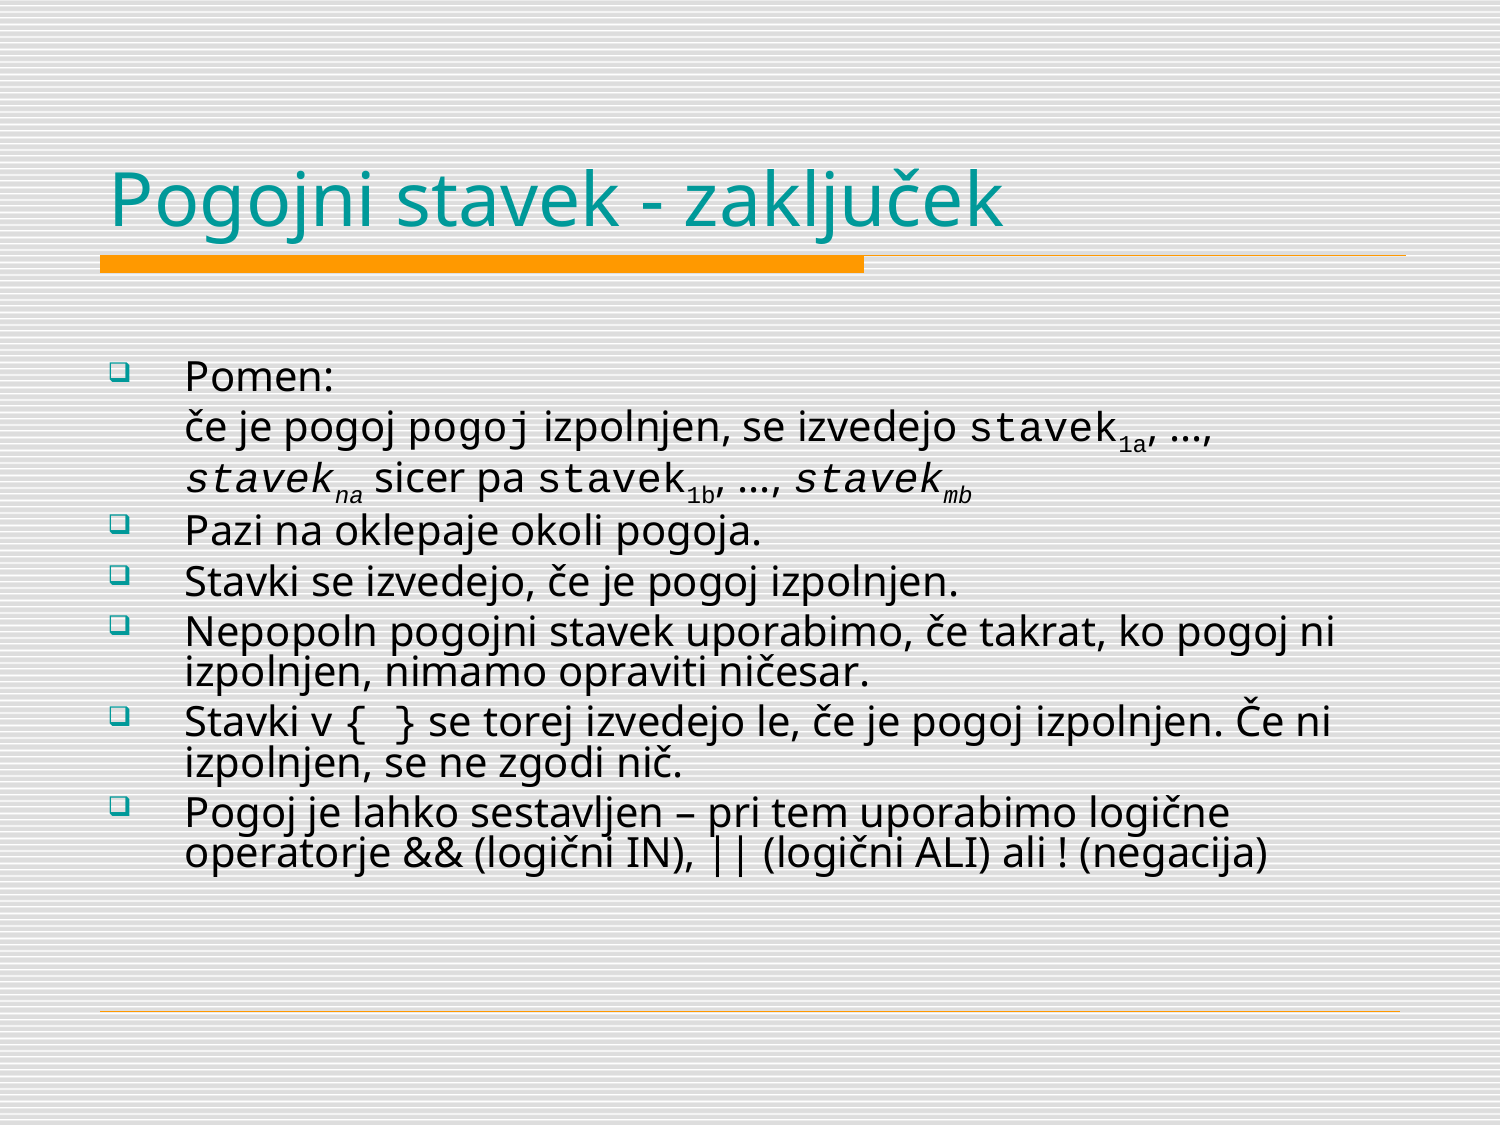

# Pogojni stavek - zaključek
Pomen:
če je pogoj pogoj izpolnjen, se izvedejo stavek1a, ..., stavekna sicer pa stavek1b, ..., stavekmb
Pazi na oklepaje okoli pogoja.
Stavki se izvedejo, če je pogoj izpolnjen.
Nepopoln pogojni stavek uporabimo, če takrat, ko pogoj ni izpolnjen, nimamo opraviti ničesar.
Stavki v { } se torej izvedejo le, če je pogoj izpolnjen. Če ni izpolnjen, se ne zgodi nič.
Pogoj je lahko sestavljen – pri tem uporabimo logične operatorje && (logični IN), || (logični ALI) ali ! (negacija)